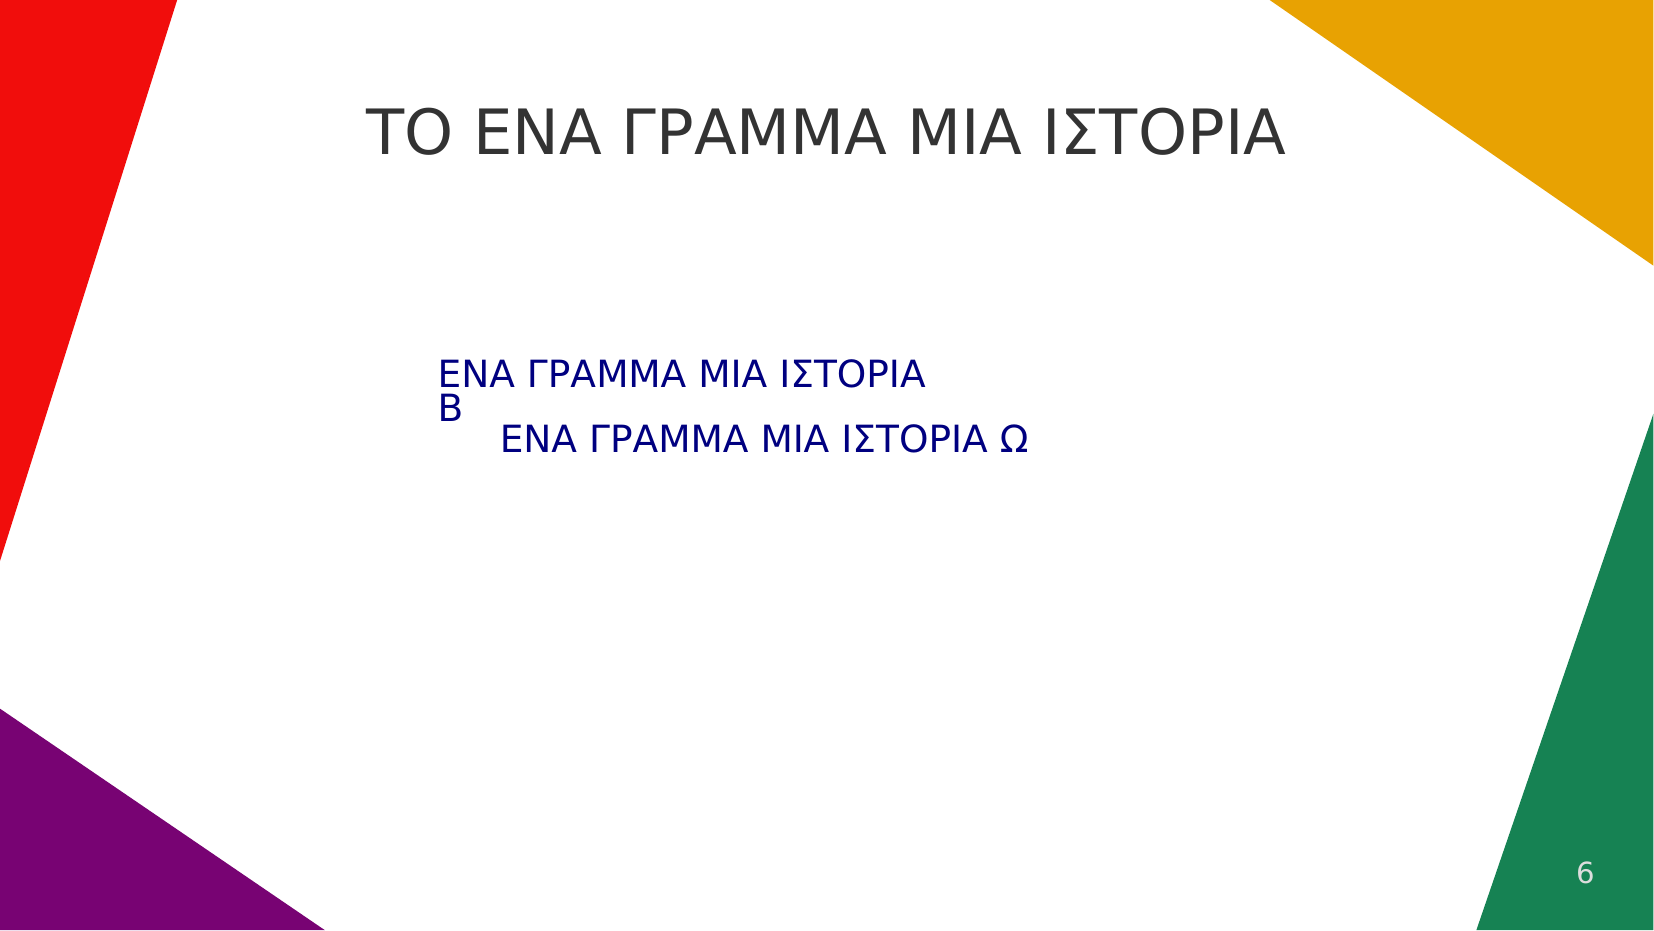

# ΤΟ ΕΝΑ ΓΡΑΜΜΑ ΜΙΑ ΙΣΤΟΡΙΑ
ΕΝΑ ΓΡΑΜΜΑ ΜΙΑ ΙΣΤΟΡΙΑ Β
ΕΝΑ ΓΡΑΜΜΑ ΜΙΑ ΙΣΤΟΡΙΑ Ω
6